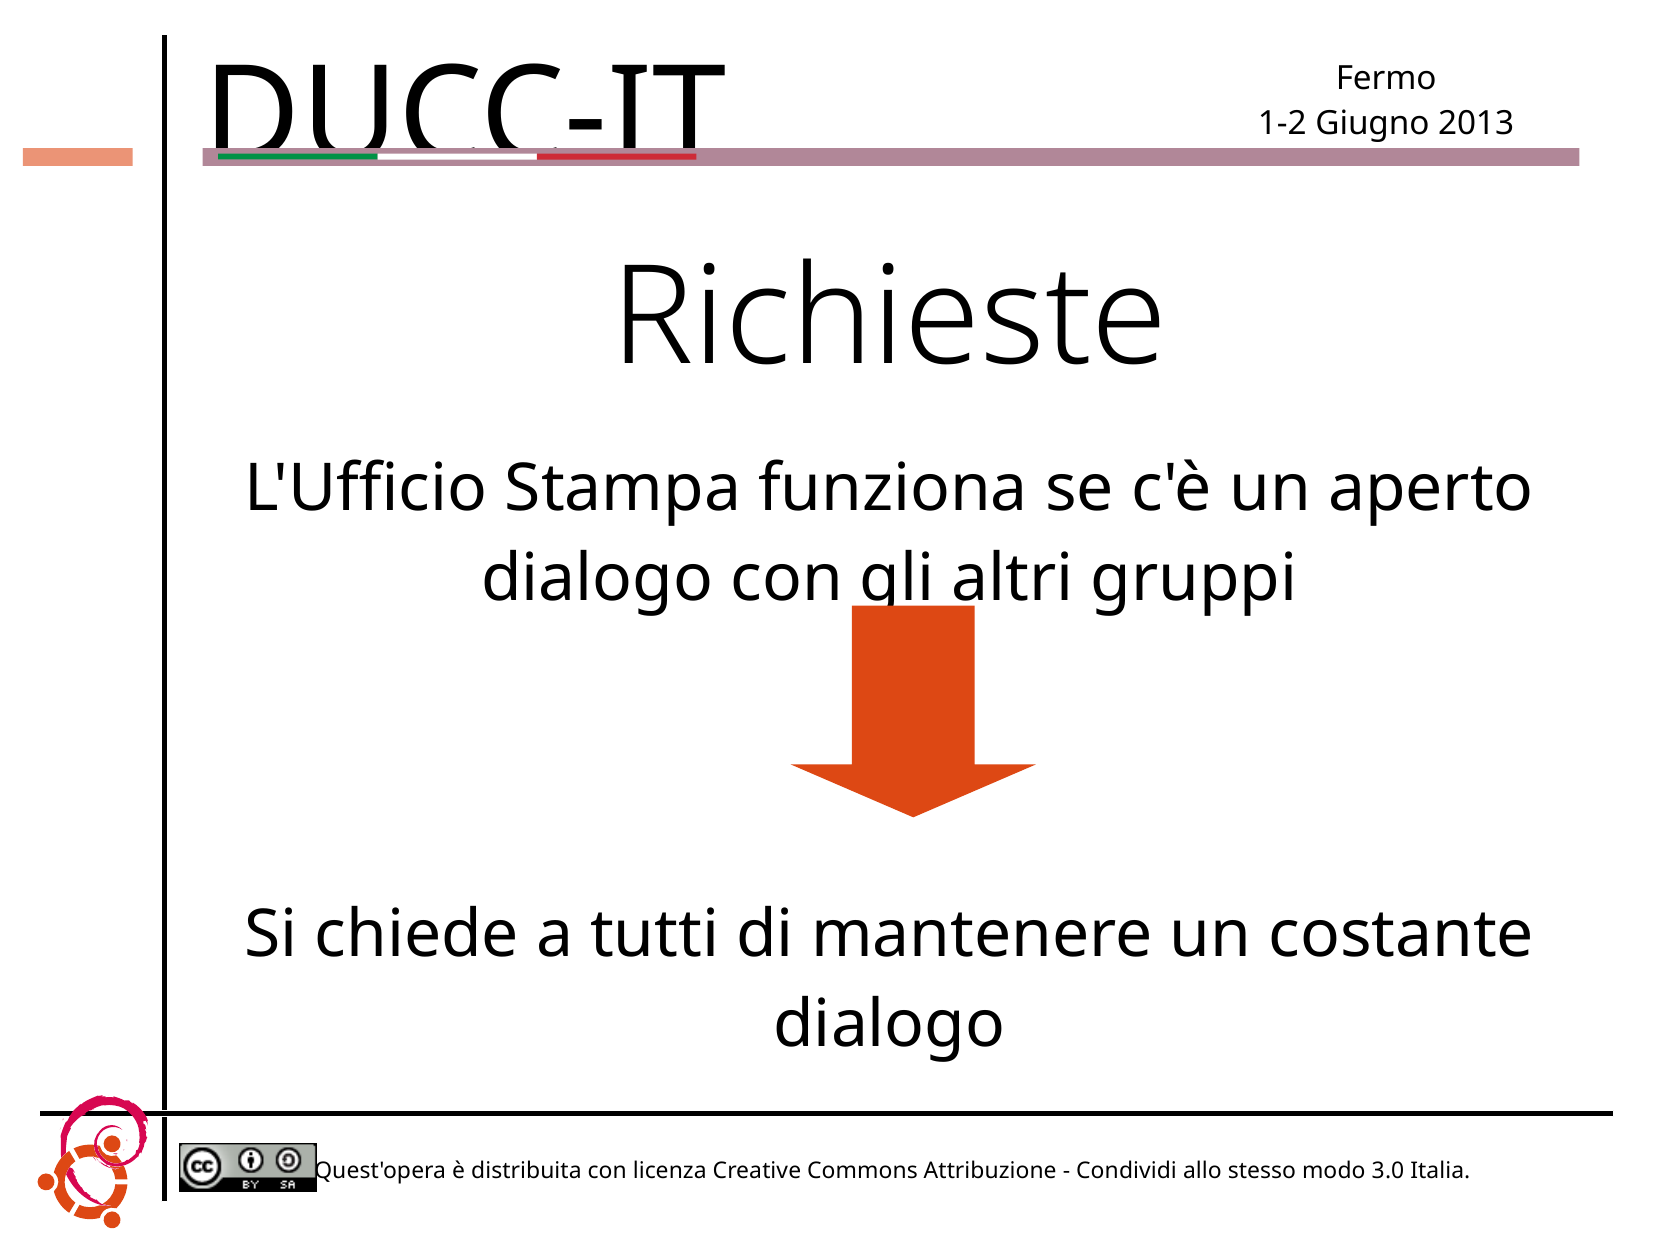

DUCC-IT
Fermo
1-2 Giugno 2013
# Richieste
L'Ufficio Stampa funziona se c'è un aperto dialogo con gli altri gruppi
Si chiede a tutti di mantenere un costante dialogo
Quest'opera è distribuita con licenza Creative Commons Attribuzione - Condividi allo stesso modo 3.0 Italia.